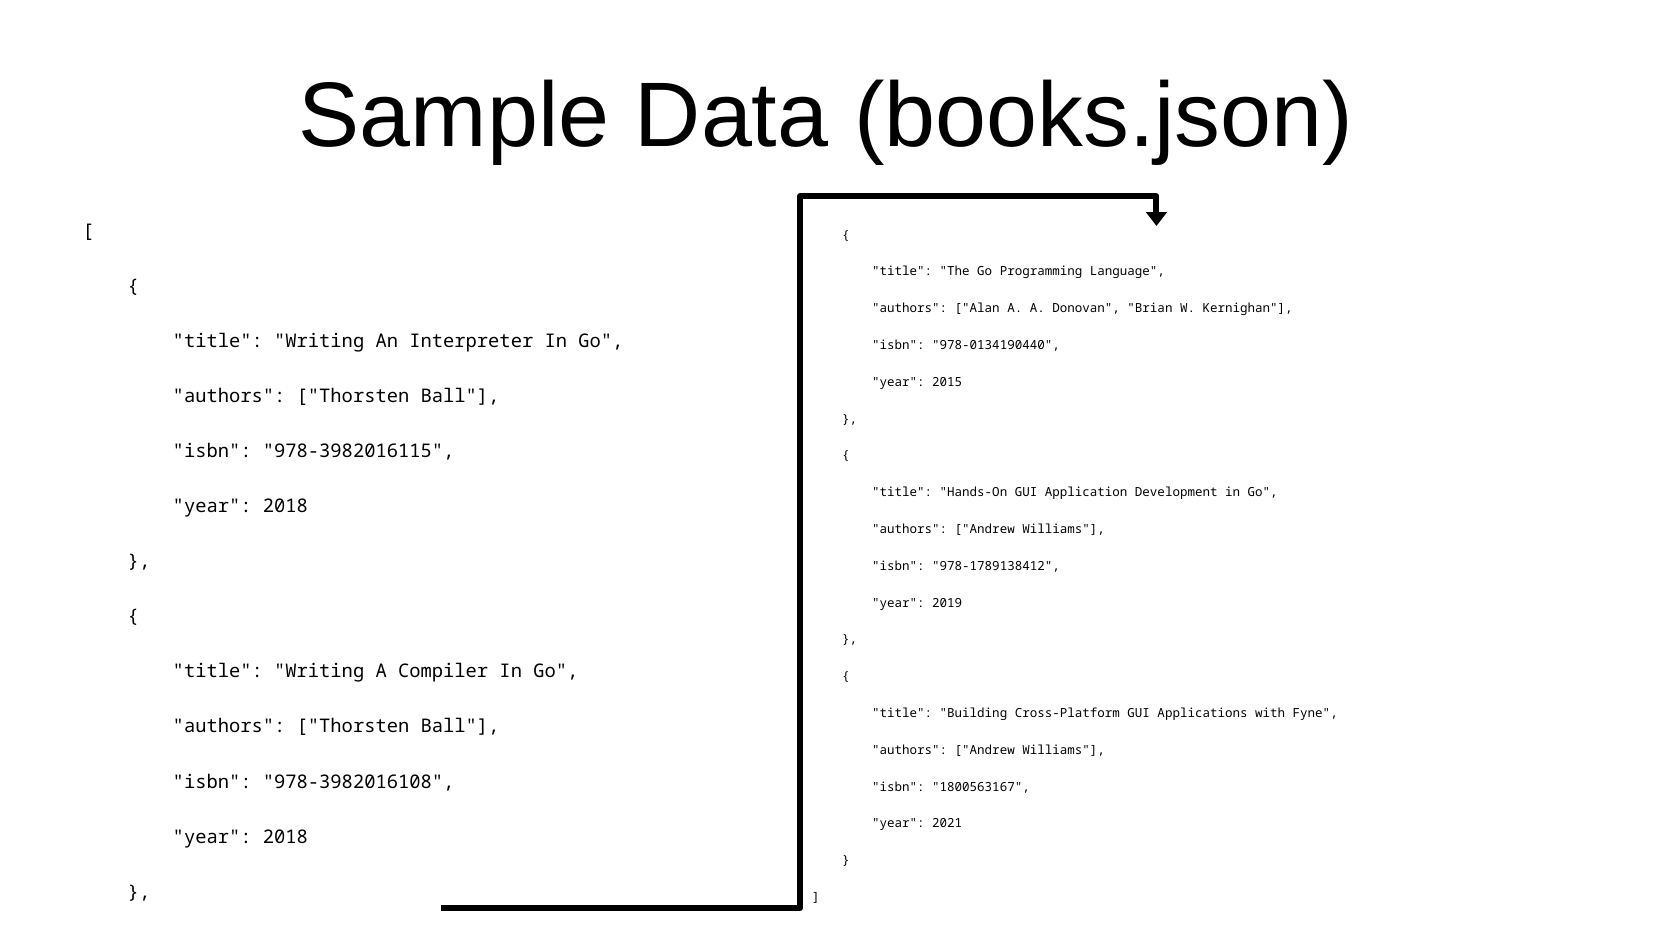

# Sample Data (books.json)
[
 {
 "title": "Writing An Interpreter In Go",
 "authors": ["Thorsten Ball"],
 "isbn": "978-3982016115",
 "year": 2018
 },
 {
 "title": "Writing A Compiler In Go",
 "authors": ["Thorsten Ball"],
 "isbn": "978-3982016108",
 "year": 2018
 },
 {
 "title": "The Go Programming Language",
 "authors": ["Alan A. A. Donovan", "Brian W. Kernighan"],
 "isbn": "978-0134190440",
 "year": 2015
 },
 {
 "title": "Hands-On GUI Application Development in Go",
 "authors": ["Andrew Williams"],
 "isbn": "978-1789138412",
 "year": 2019
 },
 {
 "title": "Building Cross-Platform GUI Applications with Fyne",
 "authors": ["Andrew Williams"],
 "isbn": "1800563167",
 "year": 2021
 }
]